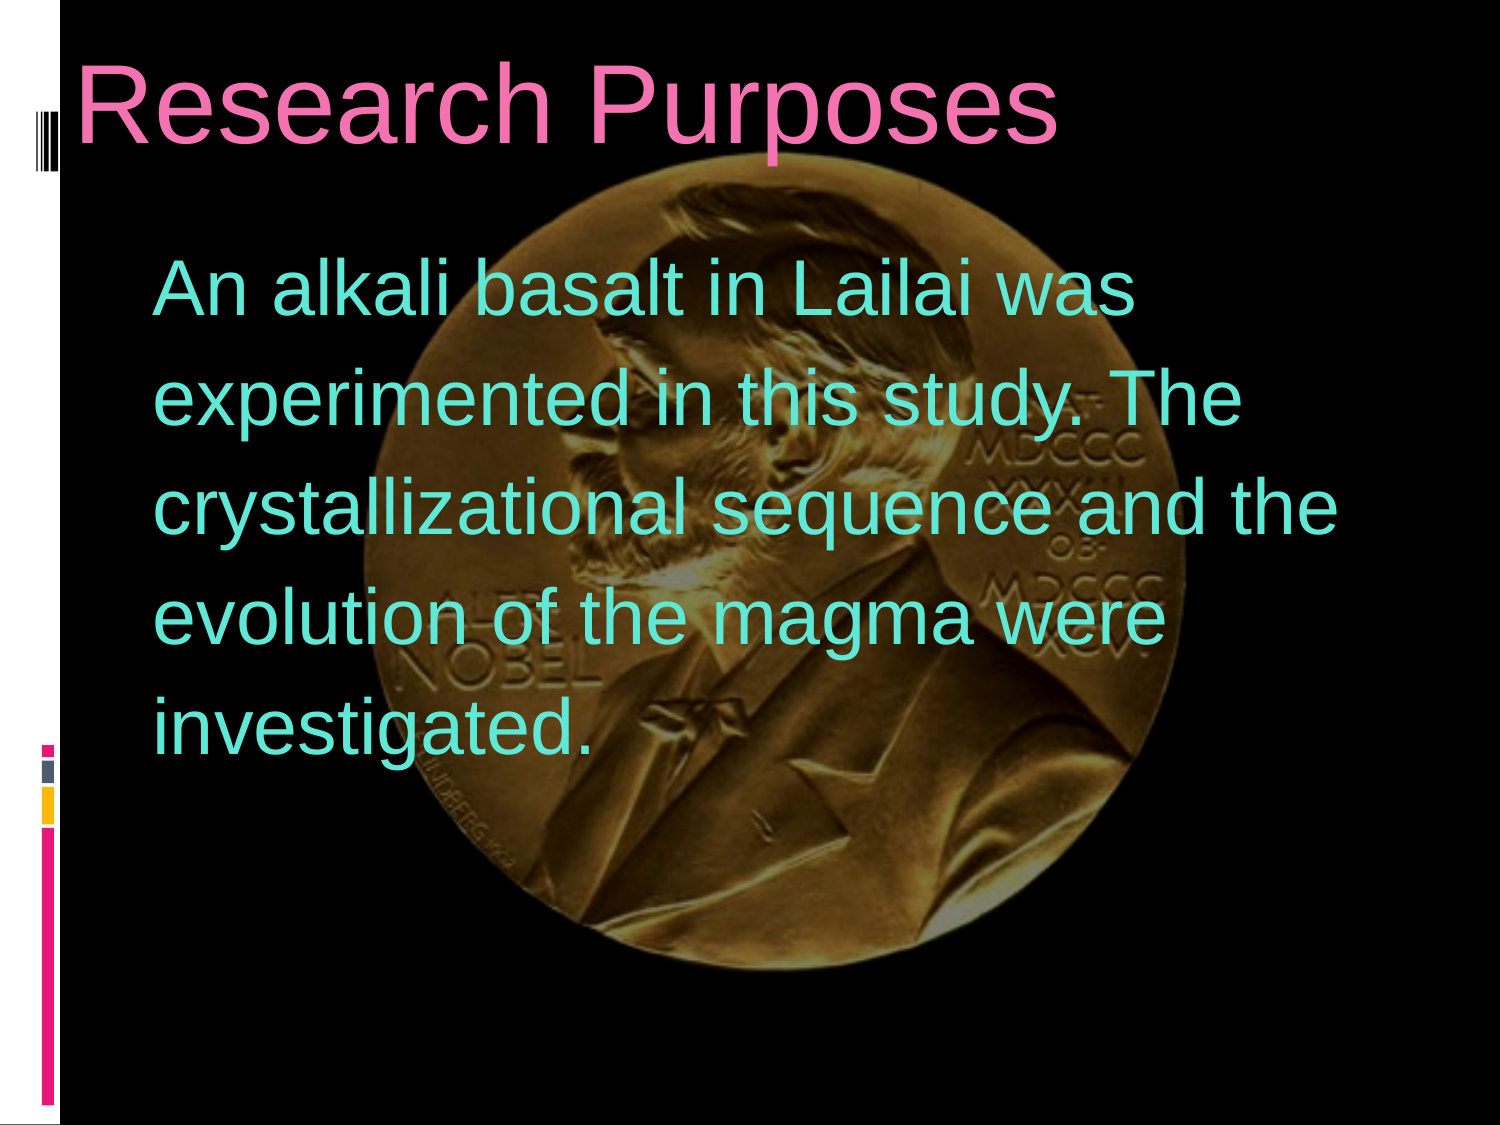

Research Purposes
# An alkali basalt in Lailai was
experimented in this study. The
crystallizational sequence and the
evolution of the magma were
investigated.